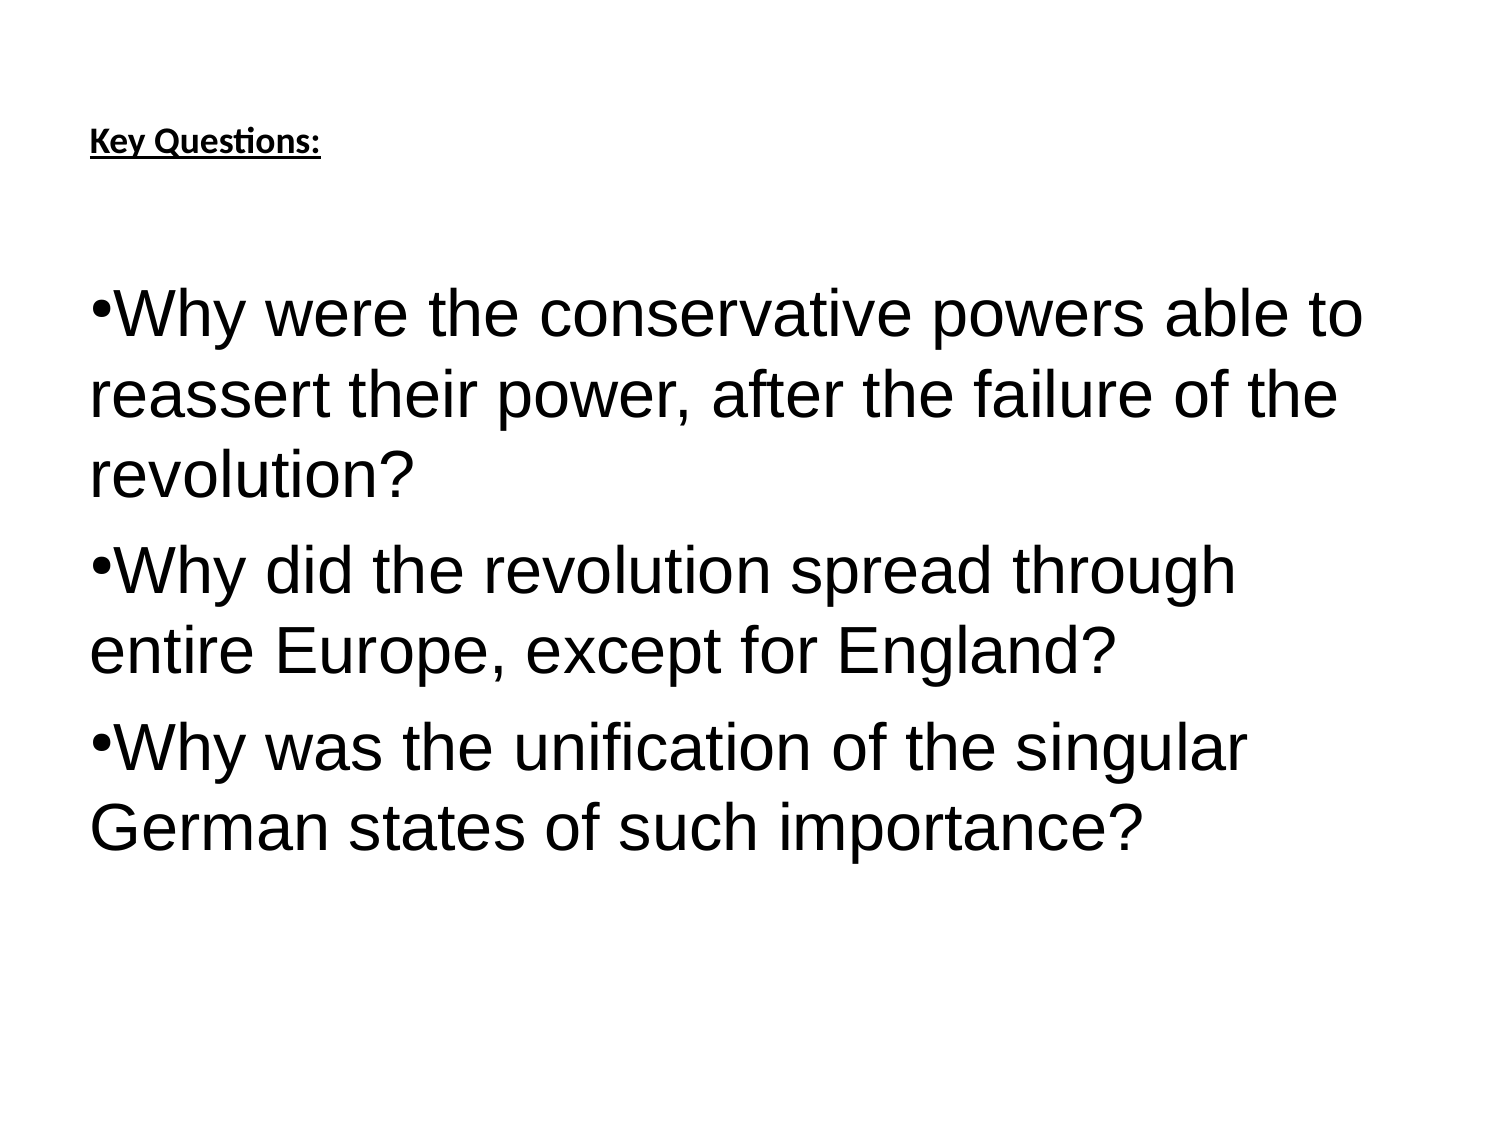

# Key Questions:
Why were the conservative powers able to reassert their power, after the failure of the revolution?
Why did the revolution spread through entire Europe, except for England?
Why was the unification of the singular German states of such importance?